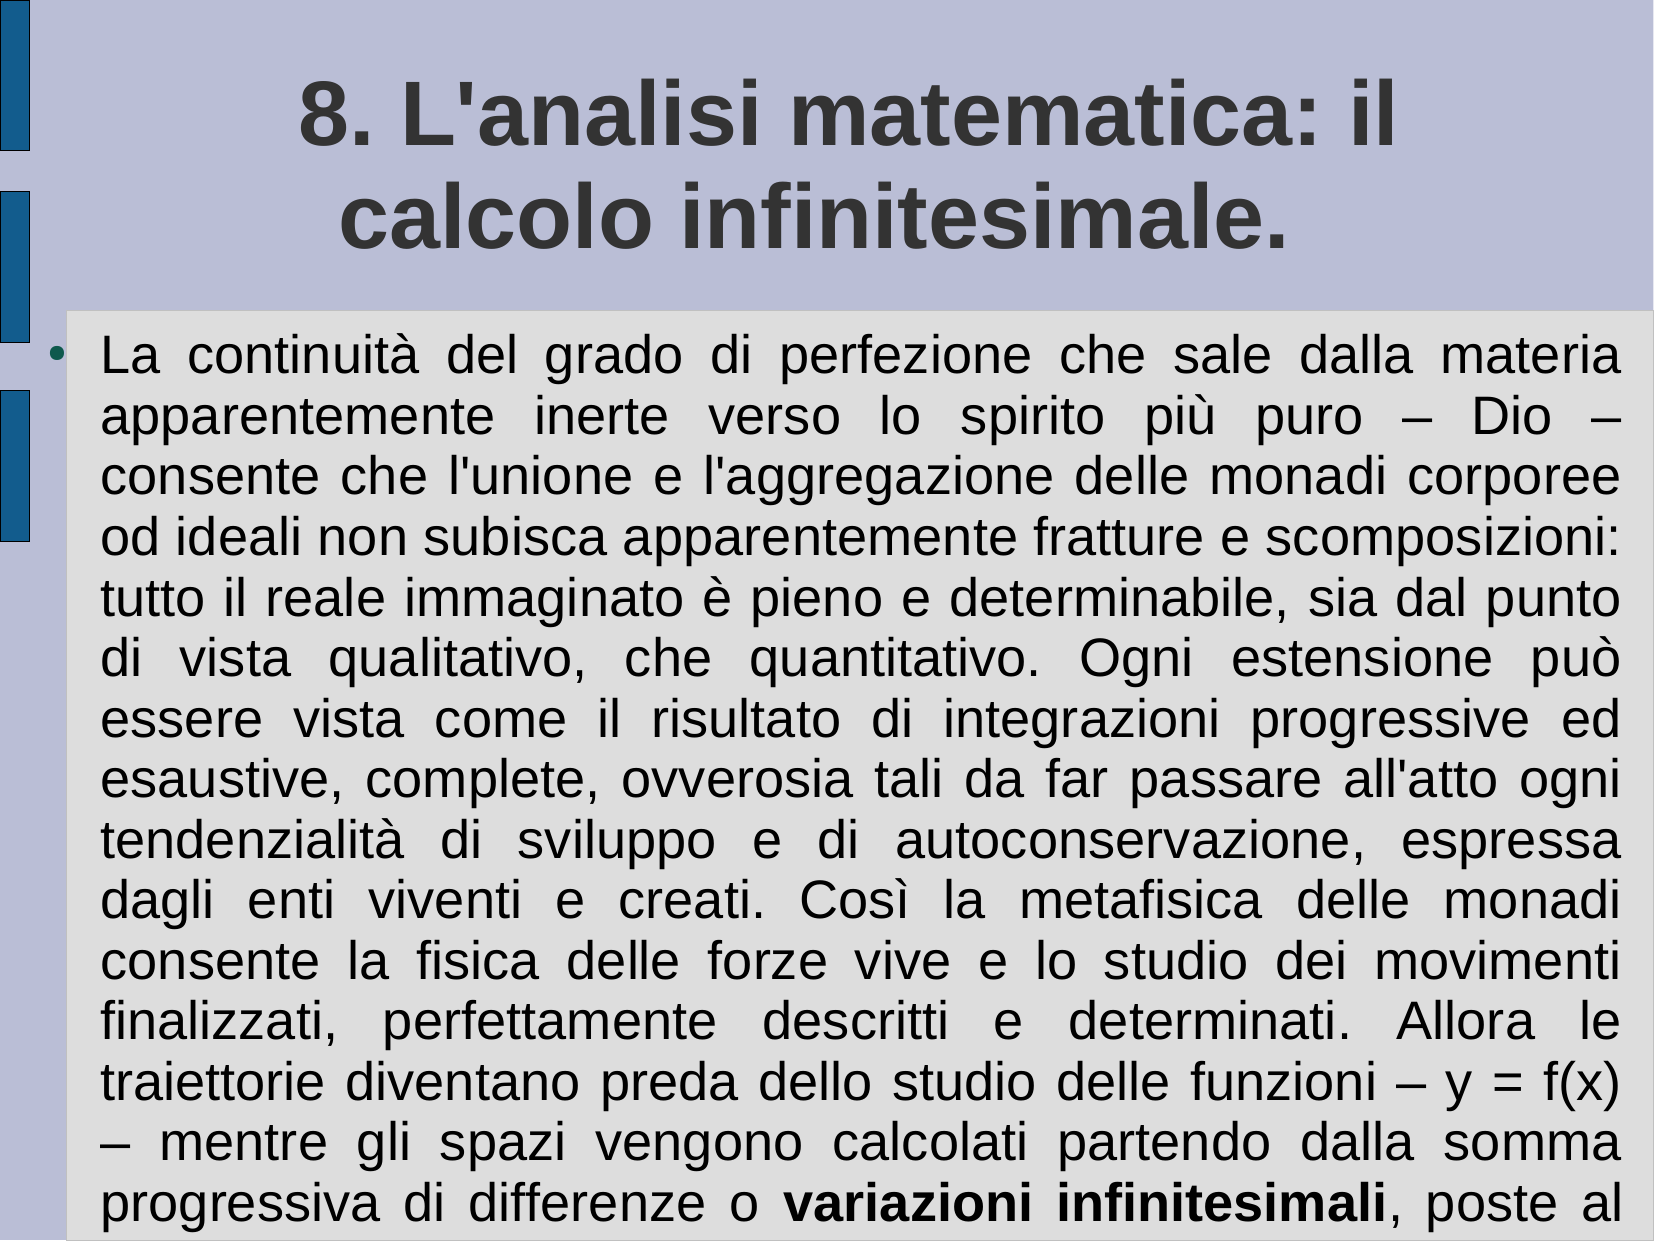

# 8. L'analisi matematica: il calcolo infinitesimale.
La continuità del grado di perfezione che sale dalla materia apparentemente inerte verso lo spirito più puro – Dio – consente che l'unione e l'aggregazione delle monadi corporee od ideali non subisca apparentemente fratture e scomposizioni: tutto il reale immaginato è pieno e determinabile, sia dal punto di vista qualitativo, che quantitativo. Ogni estensione può essere vista come il risultato di integrazioni progressive ed esaustive, complete, ovverosia tali da far passare all'atto ogni tendenzialità di sviluppo e di autoconservazione, espressa dagli enti viventi e creati. Così la metafisica delle monadi consente la fisica delle forze vive e lo studio dei movimenti finalizzati, perfettamente descritti e determinati. Allora le traiettorie diventano preda dello studio delle funzioni – y = f(x) – mentre gli spazi vengono calcolati partendo dalla somma progressiva di differenze o variazioni infinitesimali, poste al di sotto della coscienza.